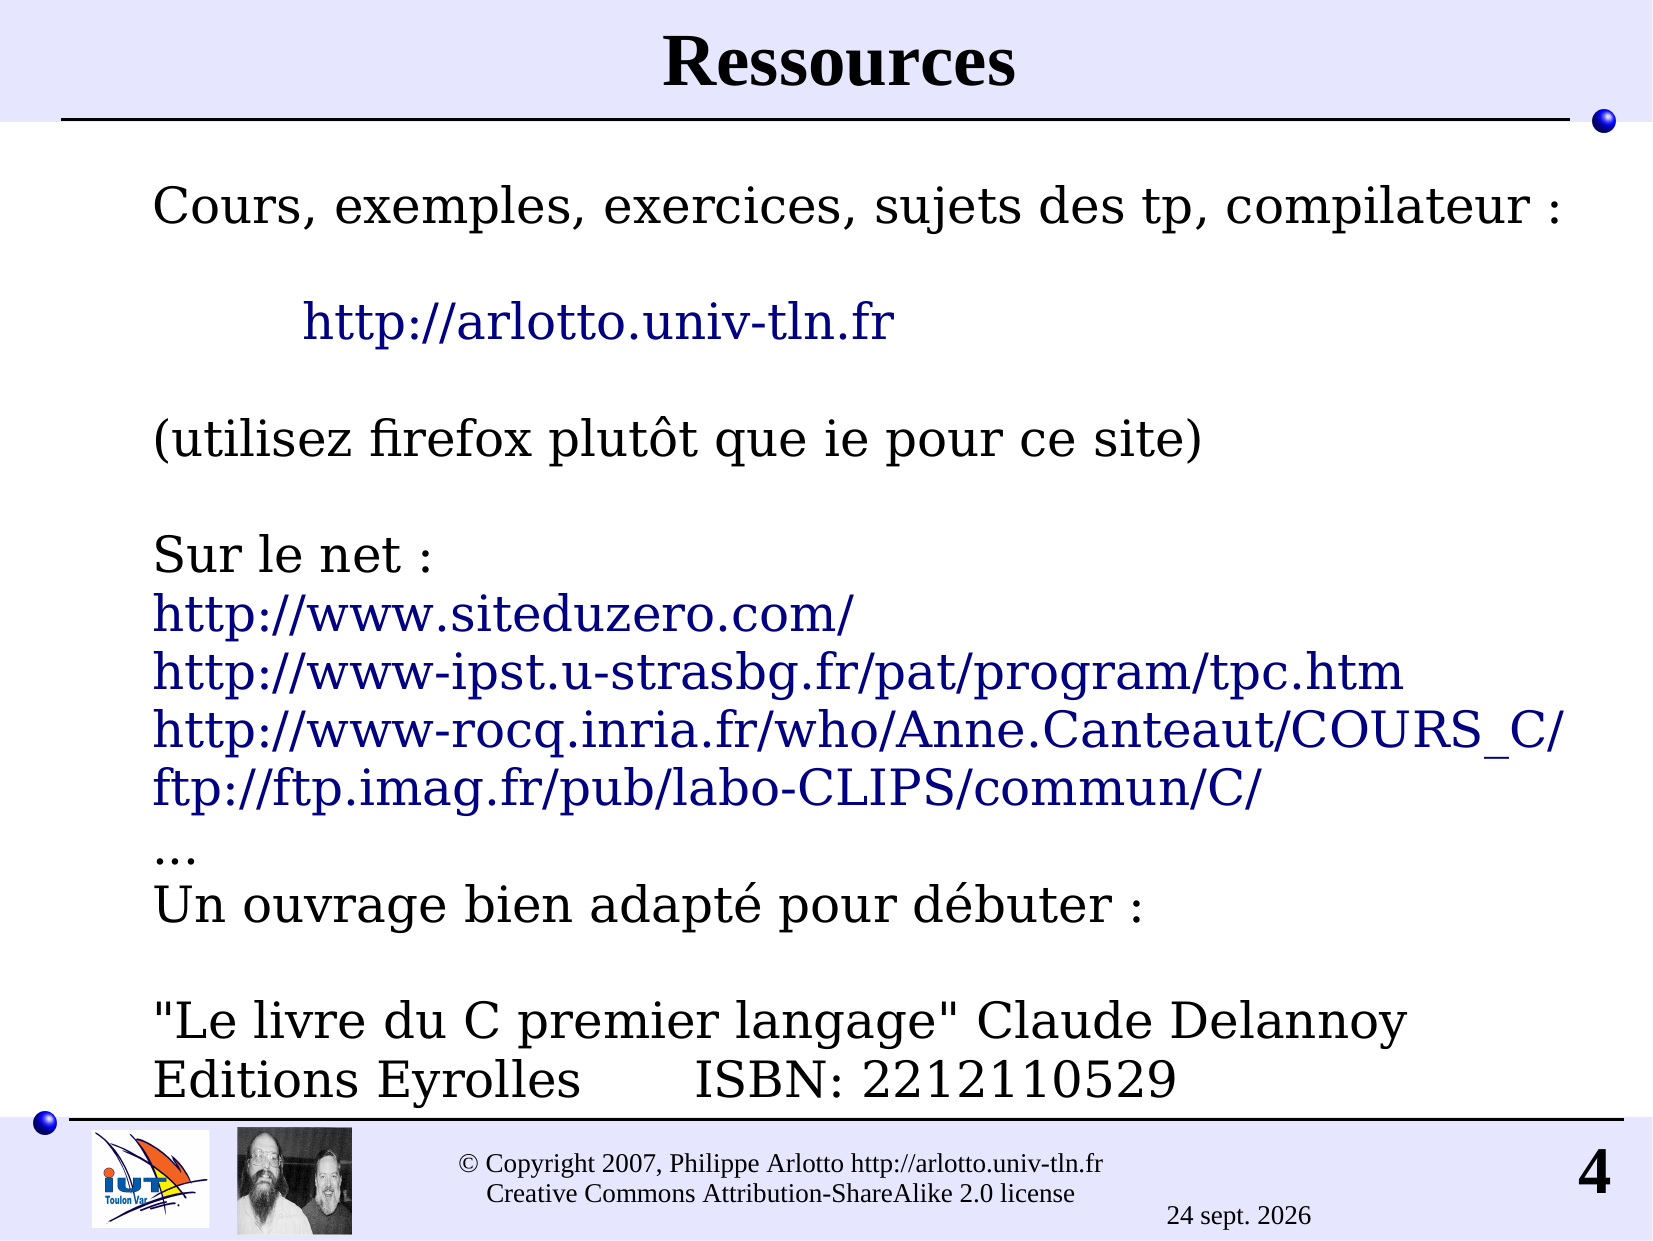

# Ressources
Cours, exemples, exercices, sujets des tp, compilateur :
		http://arlotto.univ-tln.fr
(utilisez firefox plutôt que ie pour ce site)
Sur le net :
http://www.siteduzero.com/
http://www-ipst.u-strasbg.fr/pat/program/tpc.htm
http://www-rocq.inria.fr/who/Anne.Canteaut/COURS_C/
ftp://ftp.imag.fr/pub/labo-CLIPS/commun/C/
...
Un ouvrage bien adapté pour débuter :
"Le livre du C premier langage" Claude Delannoy
Editions Eyrolles ISBN: 2212110529